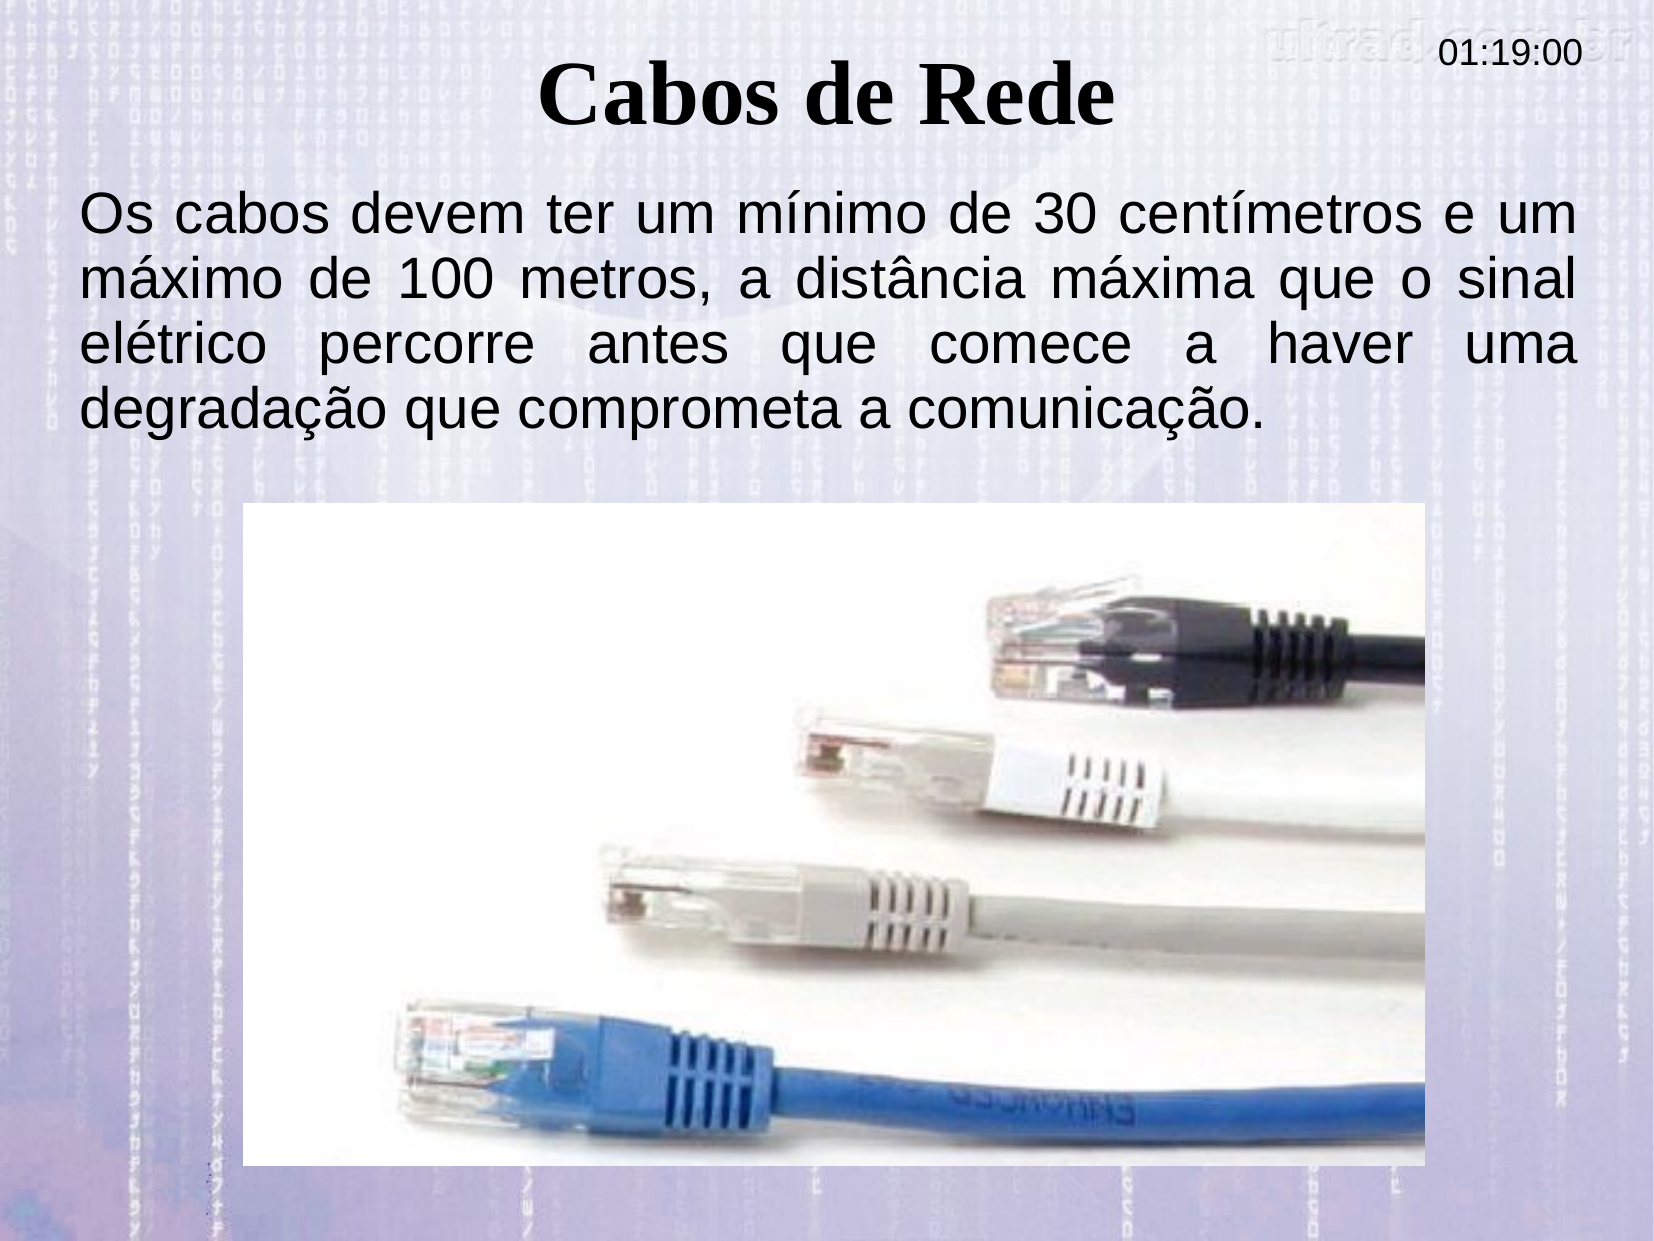

03:29:15
Cabos de Rede
Os cabos devem ter um mínimo de 30 centímetros e um máximo de 100 metros, a distância máxima que o sinal elétrico percorre antes que comece a haver uma degradação que comprometa a comunicação.